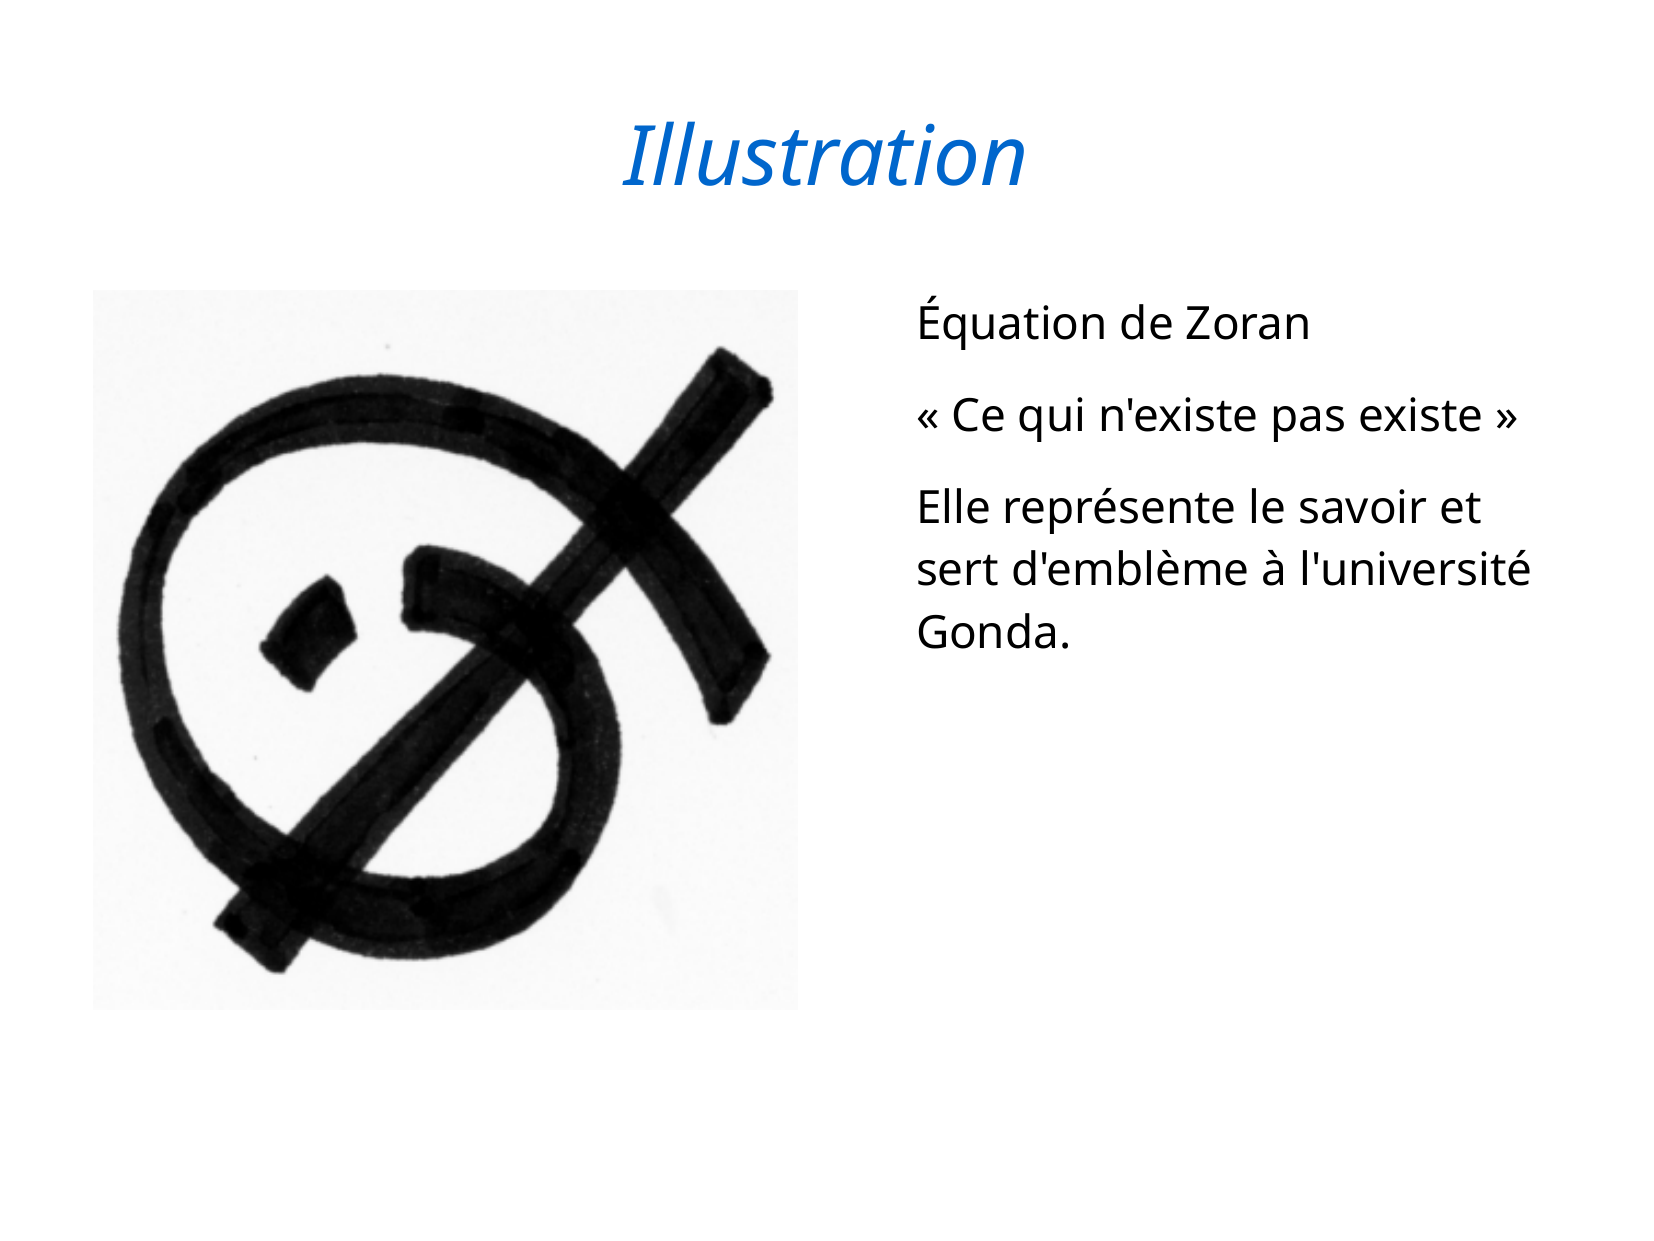

# Illustration
Équation de Zoran
« Ce qui n'existe pas existe »
Elle représente le savoir et sert d'emblème à l'université Gonda.